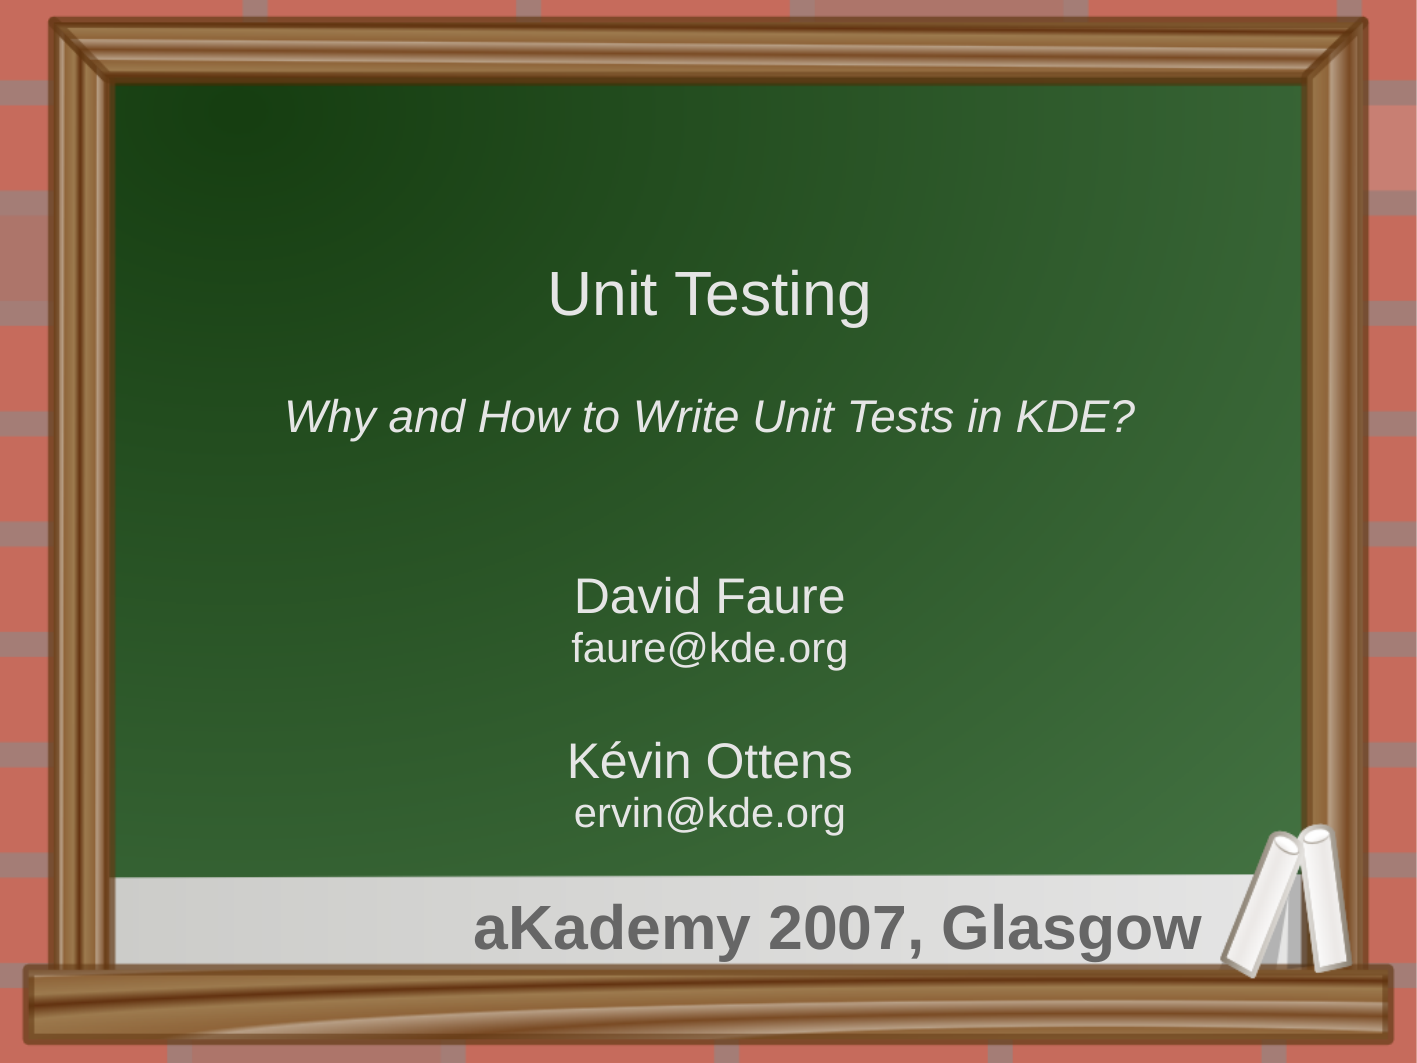

Unit Testing
Why and How to Write Unit Tests in KDE?
David Faure
faure@kde.org
Kévin Ottens
ervin@kde.org